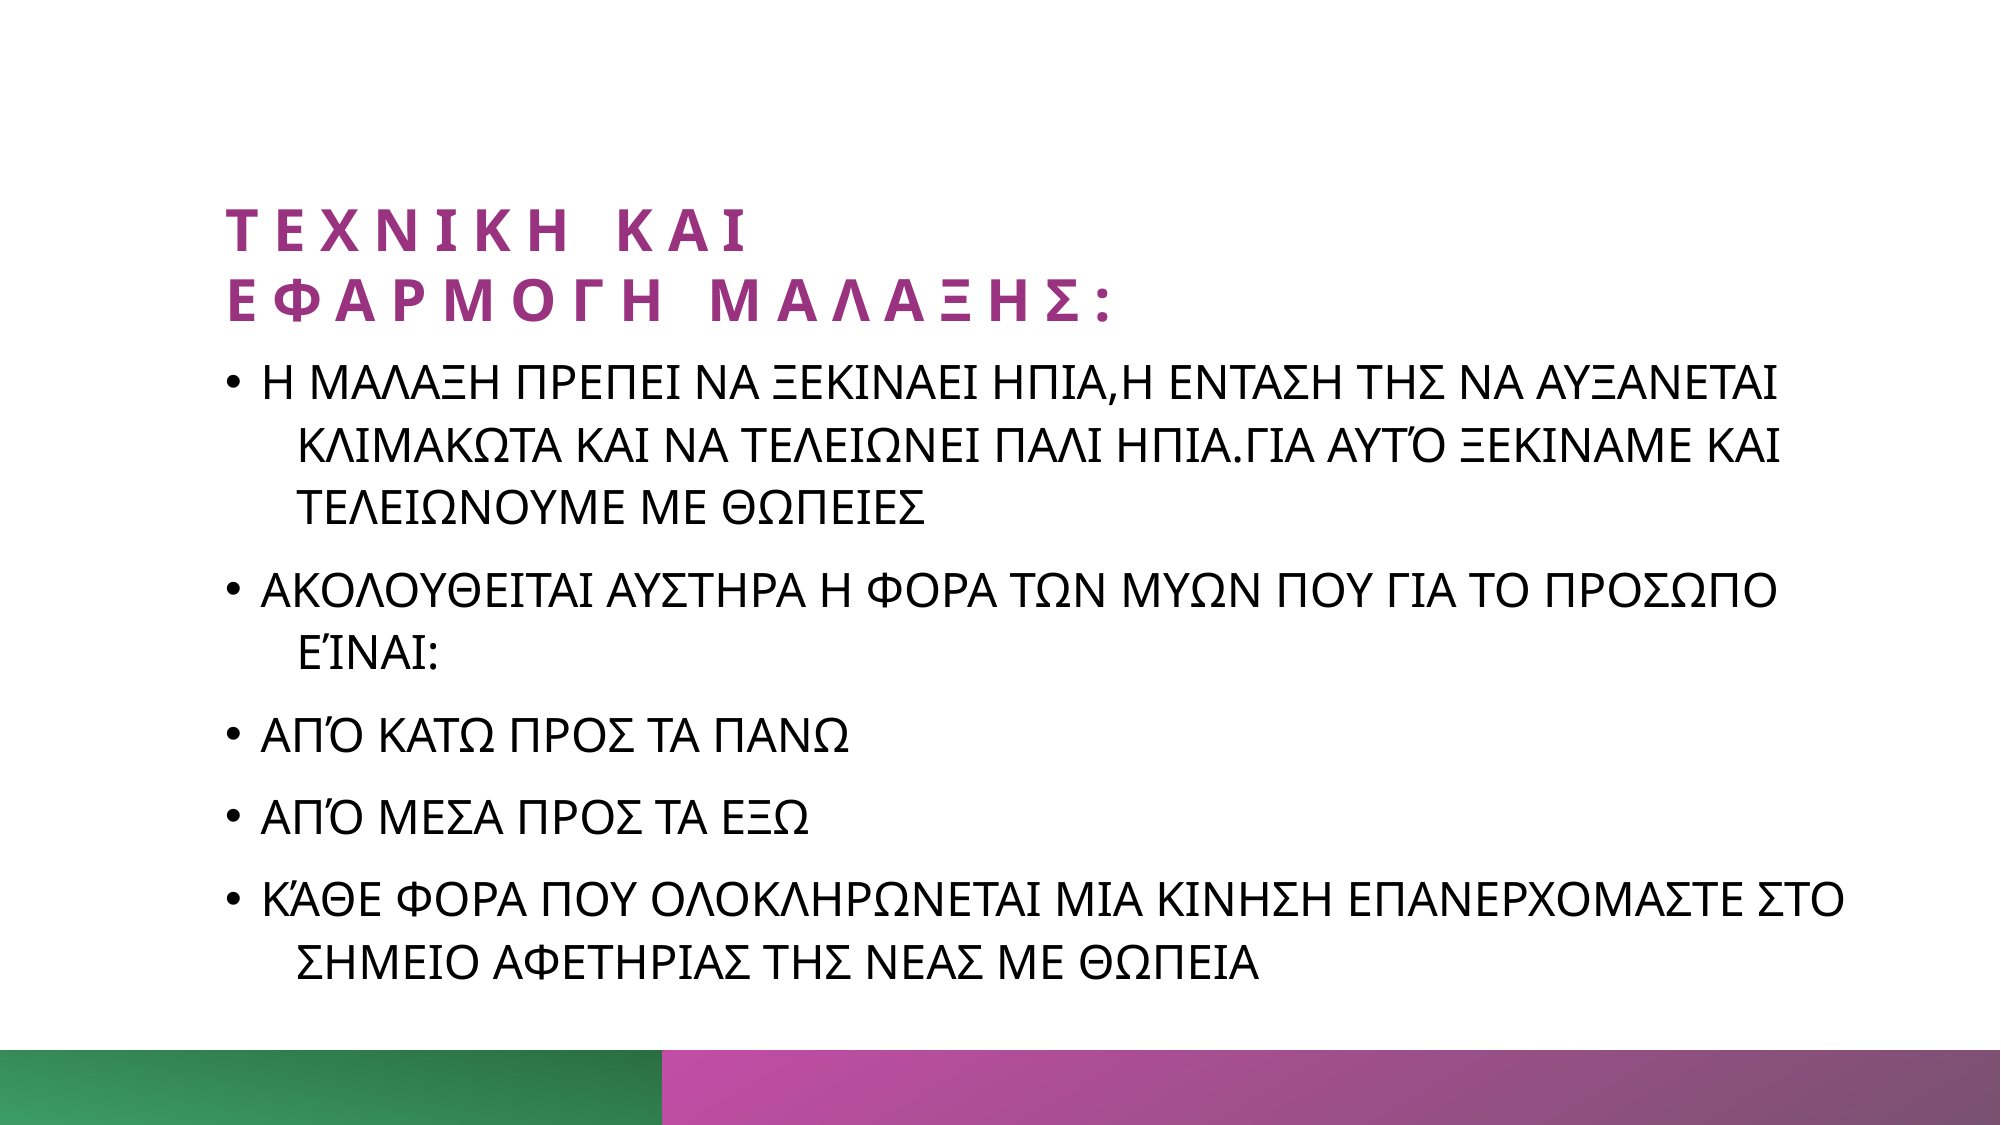

# ΤΕΧΝΙΚΗ ΚΑΙ ΕΦΑΡΜΟΓΗ ΜΑΛΑΞΗΣ:
Η ΜΑΛΑΞΗ ΠΡΕΠΕΙ ΝΑ ΞΕΚΙΝΑΕΙ ΗΠΙΑ,Η ΕΝΤΑΣΗ ΤΗΣ ΝΑ ΑΥΞΑΝΕΤΑΙ ΚΛΙΜΑΚΩΤΑ ΚΑΙ ΝΑ ΤΕΛΕΙΩΝΕΙ ΠΑΛΙ ΗΠΙΑ.ΓΙΑ ΑΥΤΌ ΞΕΚΙΝΑΜΕ ΚΑΙ ΤΕΛΕΙΩΝΟΥΜΕ ΜΕ ΘΩΠΕΙΕΣ
ΑΚΟΛΟΥΘΕΙΤΑΙ ΑΥΣΤΗΡΑ Η ΦΟΡΑ ΤΩΝ ΜΥΩΝ ΠΟΥ ΓΙΑ ΤΟ ΠΡΟΣΩΠΟ ΕΊΝΑΙ:
ΑΠΌ ΚΑΤΩ ΠΡΟΣ ΤΑ ΠΑΝΩ
ΑΠΌ ΜΕΣΑ ΠΡΟΣ ΤΑ ΕΞΩ
ΚΆΘΕ ΦΟΡΑ ΠΟΥ ΟΛΟΚΛΗΡΩΝΕΤΑΙ ΜΙΑ ΚΙΝΗΣΗ ΕΠΑΝΕΡΧΟΜΑΣΤΕ ΣΤΟ ΣΗΜΕΙΟ ΑΦΕΤΗΡΙΑΣ ΤΗΣ ΝΕΑΣ ΜΕ ΘΩΠΕΙΑ